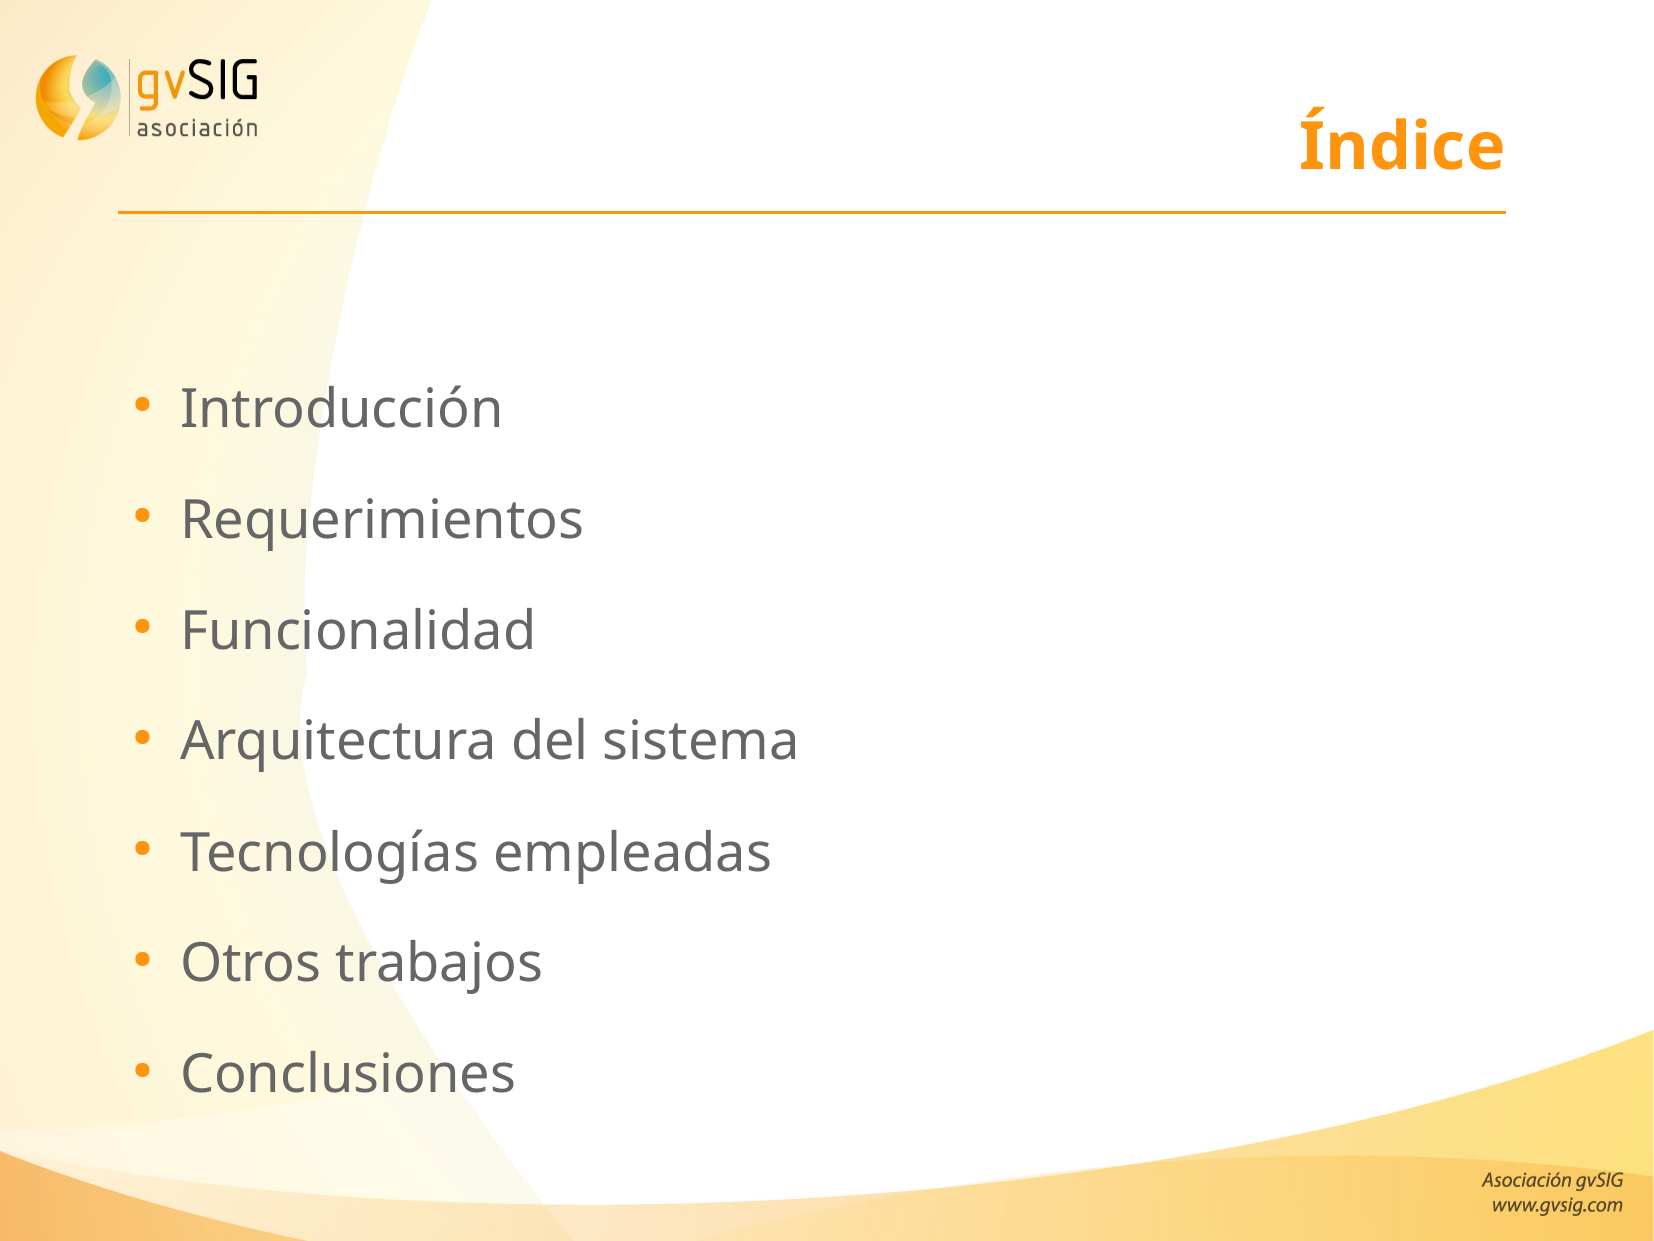

# Índice
 Introducción
 Requerimientos
 Funcionalidad
 Arquitectura del sistema
 Tecnologías empleadas
 Otros trabajos
 Conclusiones